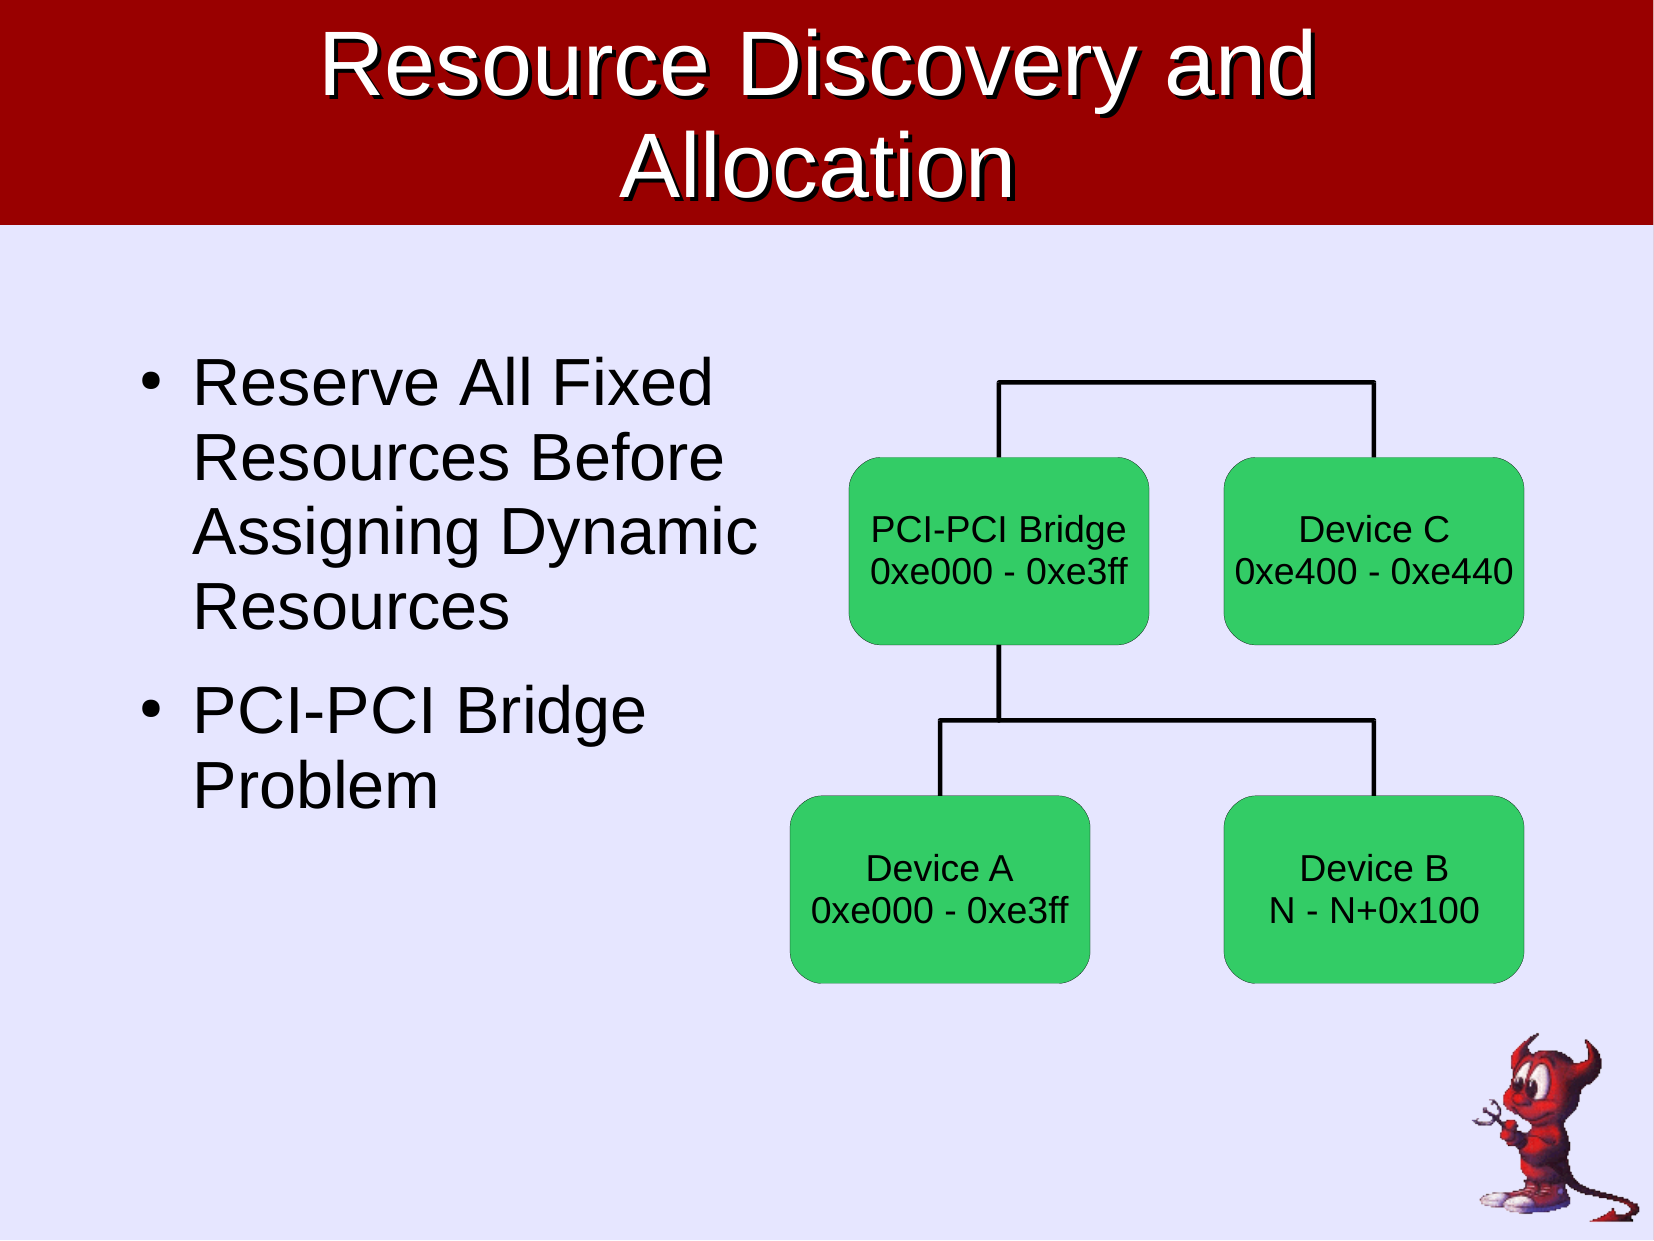

# Resource Discovery and Allocation
Reserve All Fixed Resources Before Assigning Dynamic Resources
PCI-PCI Bridge Problem